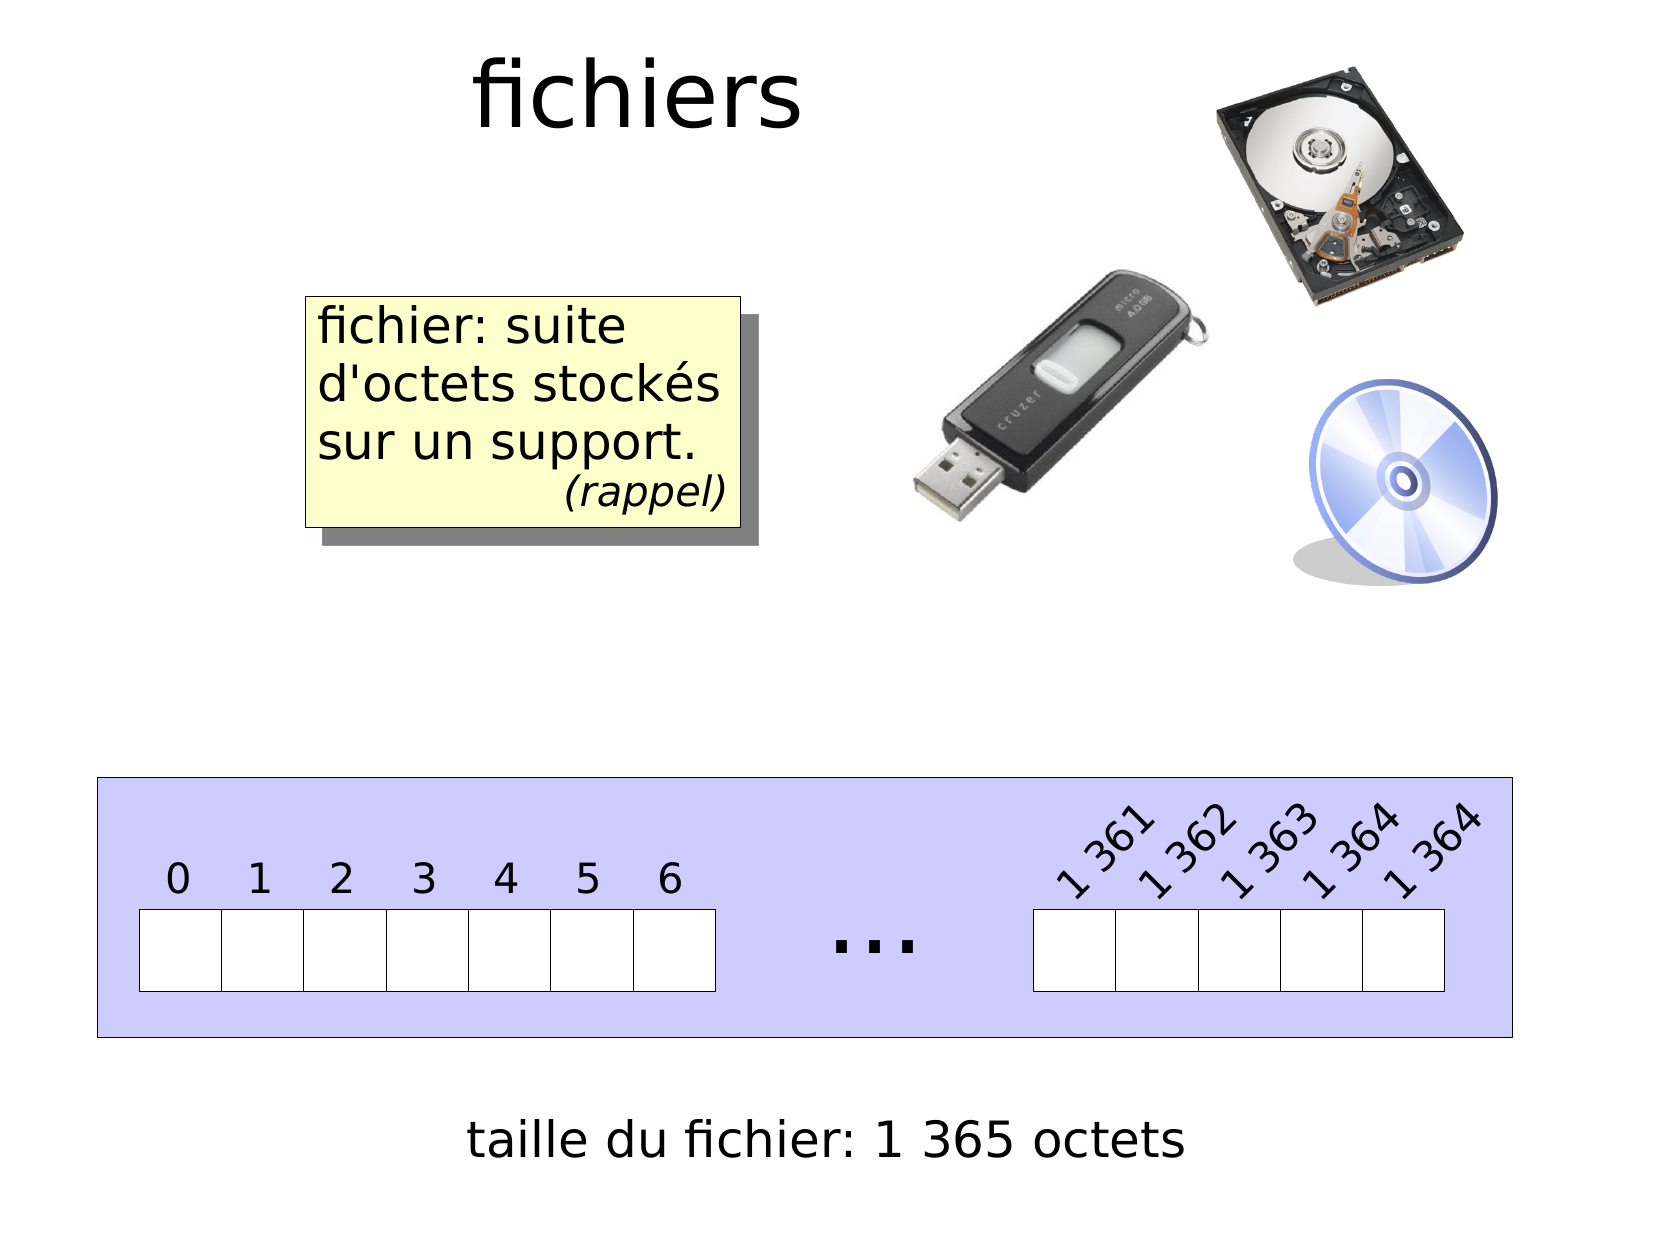

# fichiers
fichier: suite d'octets stockés sur un support.
(rappel)
1 361
1 362
1 363
1 364
1 364
0
1
2
3
4
5
6
...
taille du fichier: 1 365 octets